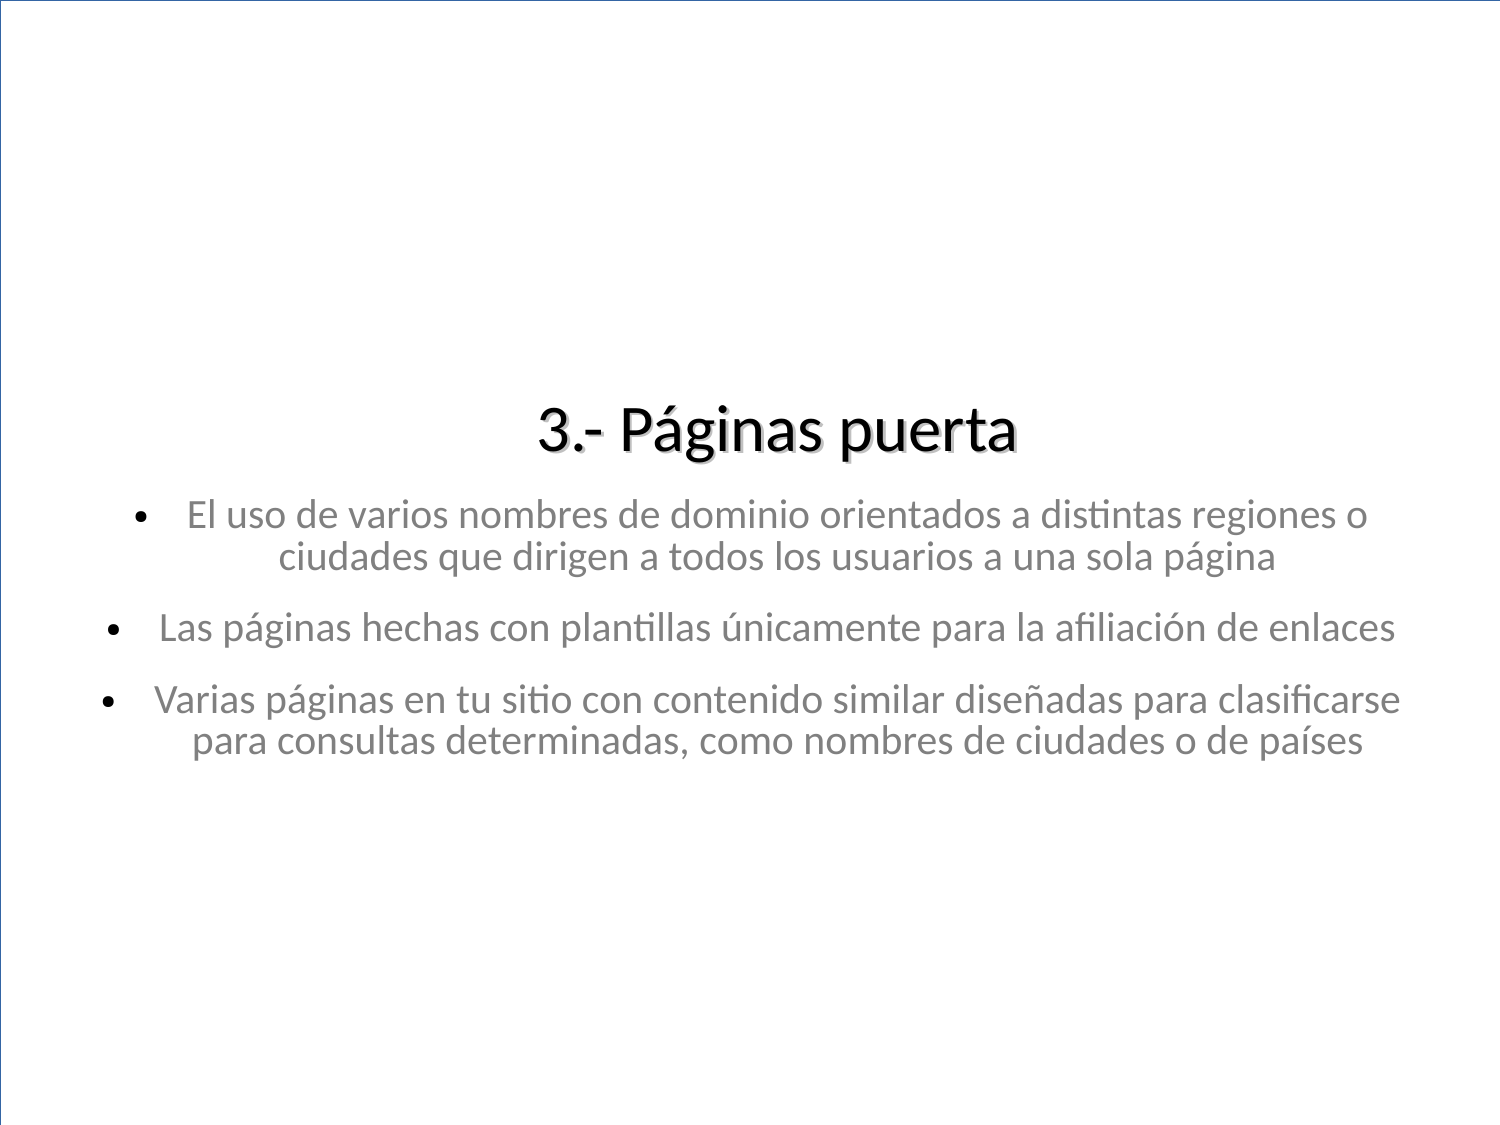

# 3.- Páginas puerta
El uso de varios nombres de dominio orientados a distintas regiones o ciudades que dirigen a todos los usuarios a una sola página
Las páginas hechas con plantillas únicamente para la afiliación de enlaces
Varias páginas en tu sitio con contenido similar diseñadas para clasificarse para consultas determinadas, como nombres de ciudades o de países